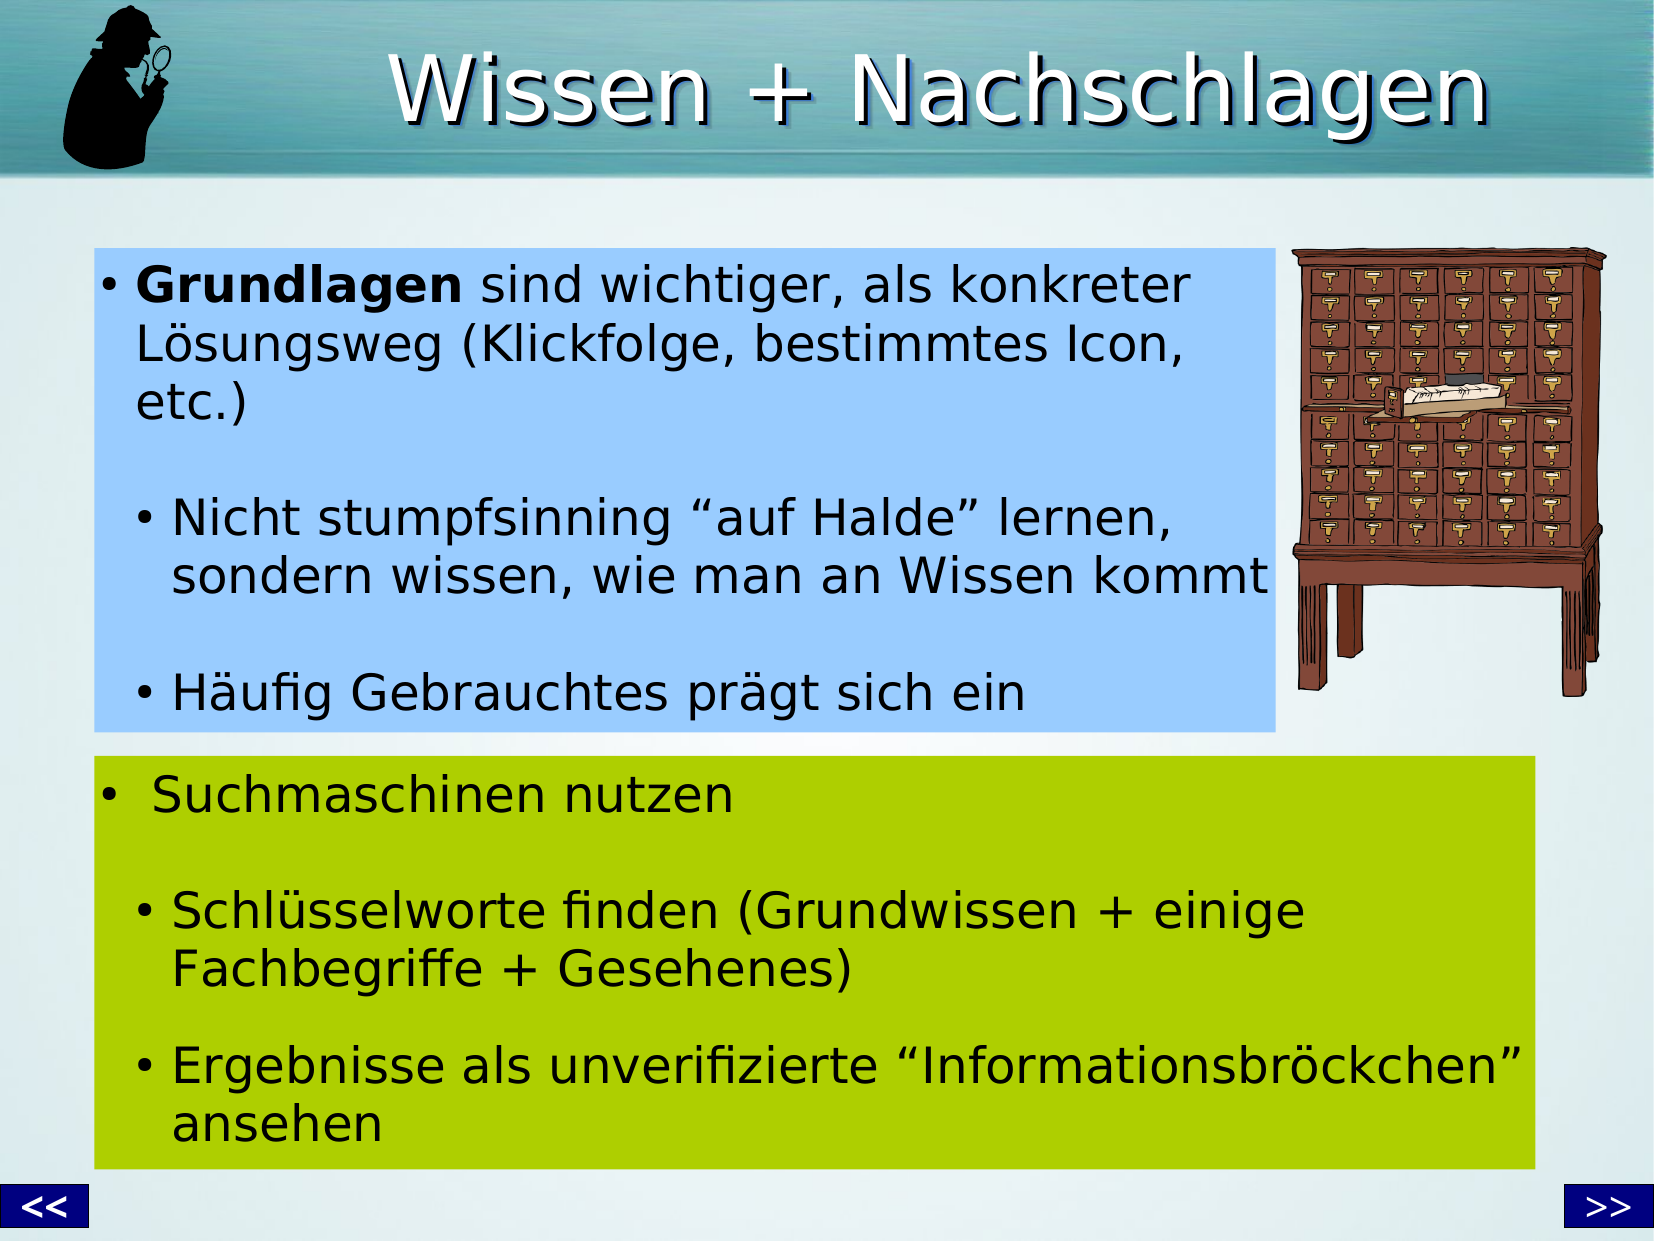

# Wissen + Nachschlagen
Grundlagen sind wichtiger, als konkreter
Lösungsweg (Klickfolge, bestimmtes Icon,
etc.)
Nicht stumpfsinning “auf Halde” lernen,
sondern wissen, wie man an Wissen kommt
Häufig Gebrauchtes prägt sich ein
 Suchmaschinen nutzen
Schlüsselworte finden (Grundwissen + einige Fachbegriffe + Gesehenes)
Ergebnisse als unverifizierte “Informationsbröckchen” ansehen